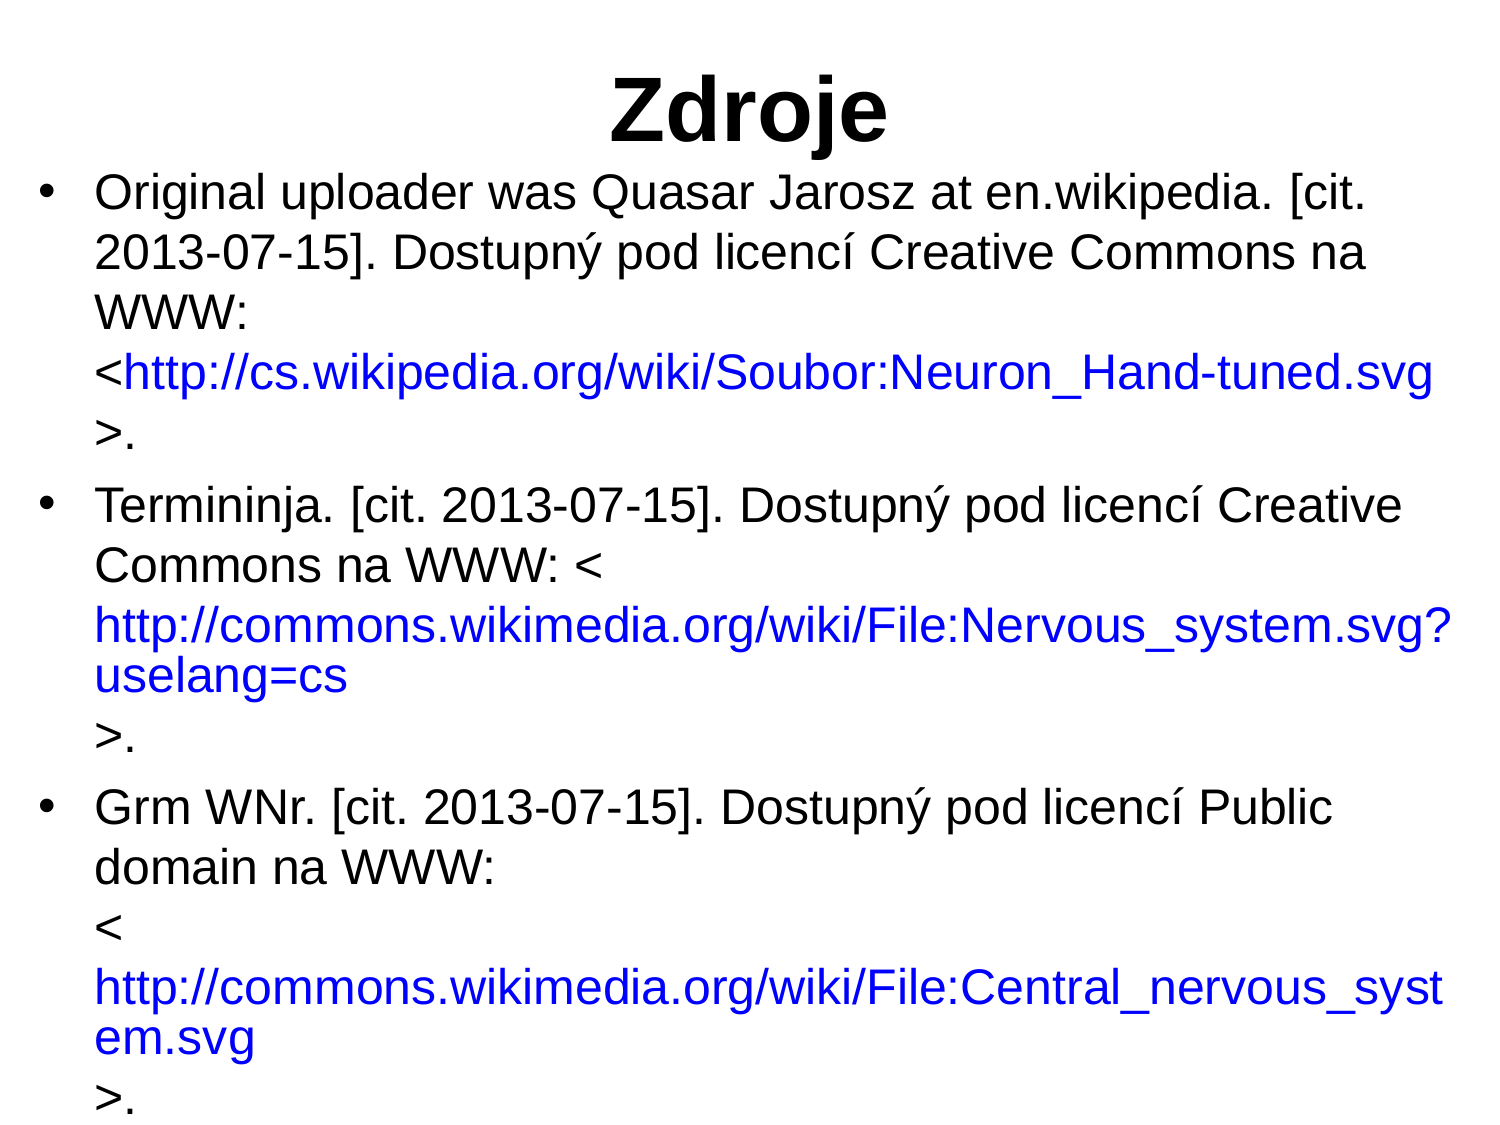

# Zdroje
Original uploader was Quasar Jarosz at en.wikipedia. [cit. 2013-07-15]. Dostupný pod licencí Creative Commons na WWW:
<http://cs.wikipedia.org/wiki/Soubor:Neuron_Hand-tuned.svg>.
Termininja. [cit. 2013-07-15]. Dostupný pod licencí Creative Commons na WWW: <http://commons.wikimedia.org/wiki/File:Nervous_system.svg?uselang=cs>.
Grm WNr. [cit. 2013-07-15]. Dostupný pod licencí Public domain na WWW:
<http://commons.wikimedia.org/wiki/File:Central_nervous_system.svg>.